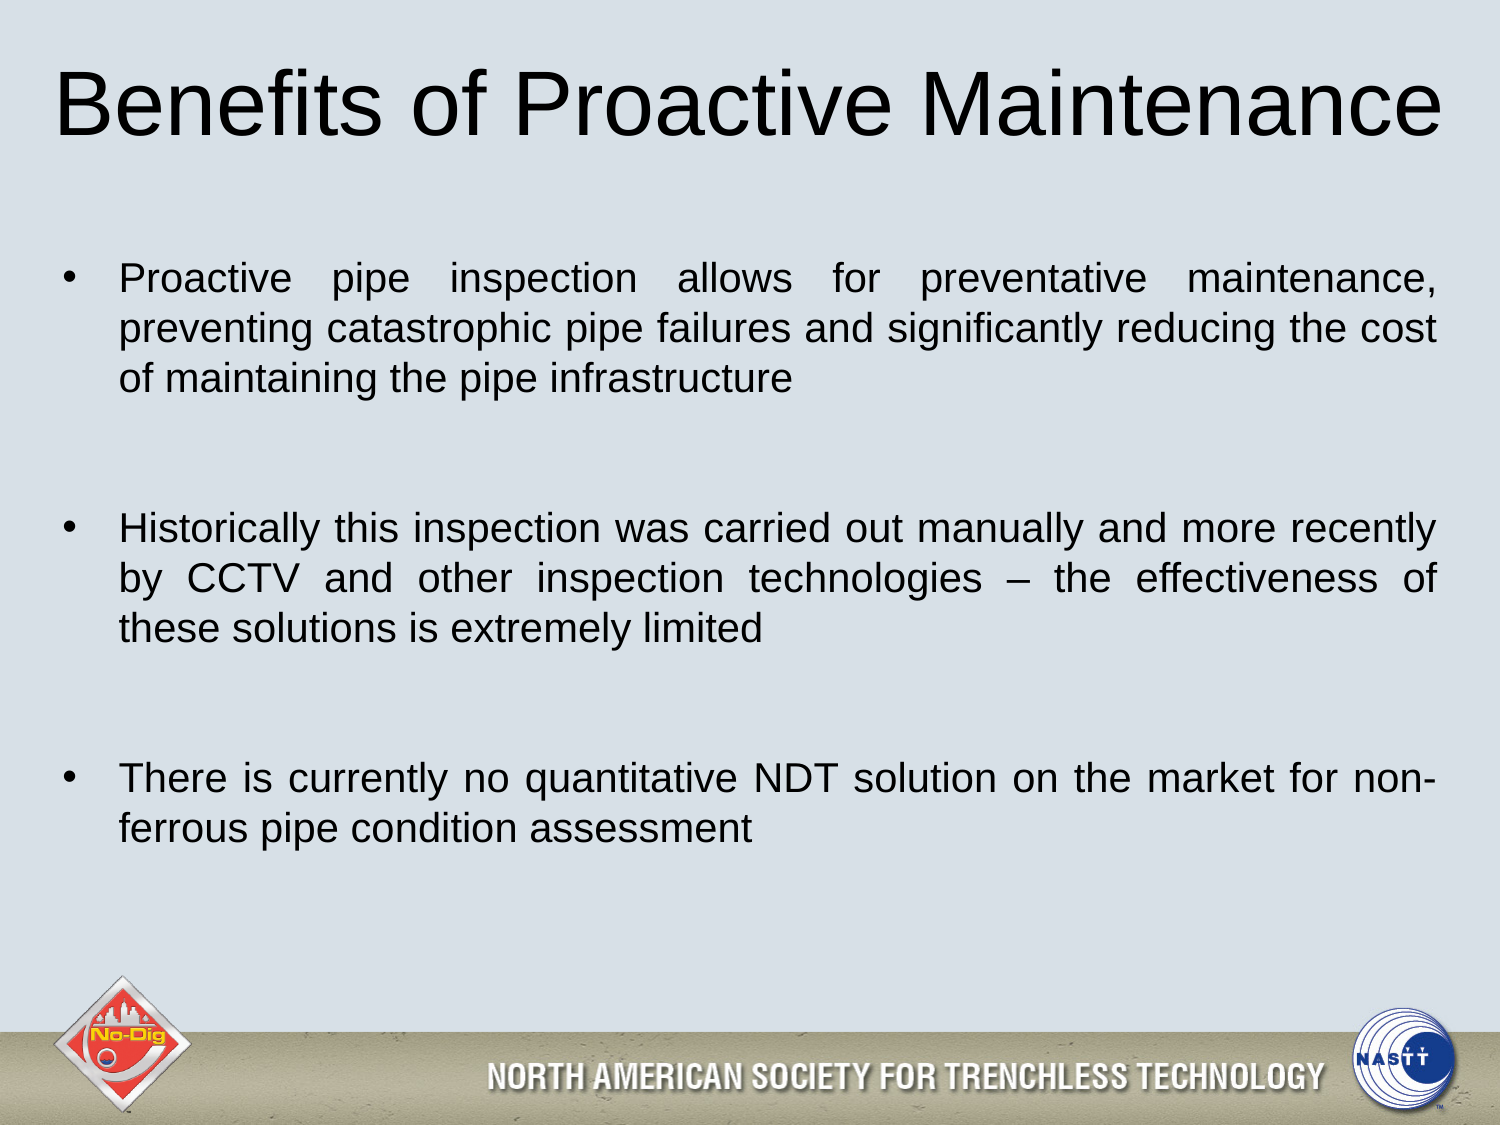

Benefits of Proactive Maintenance
Proactive pipe inspection allows for preventative maintenance, preventing catastrophic pipe failures and significantly reducing the cost of maintaining the pipe infrastructure
Historically this inspection was carried out manually and more recently by CCTV and other inspection technologies – the effectiveness of these solutions is extremely limited
There is currently no quantitative NDT solution on the market for non-ferrous pipe condition assessment